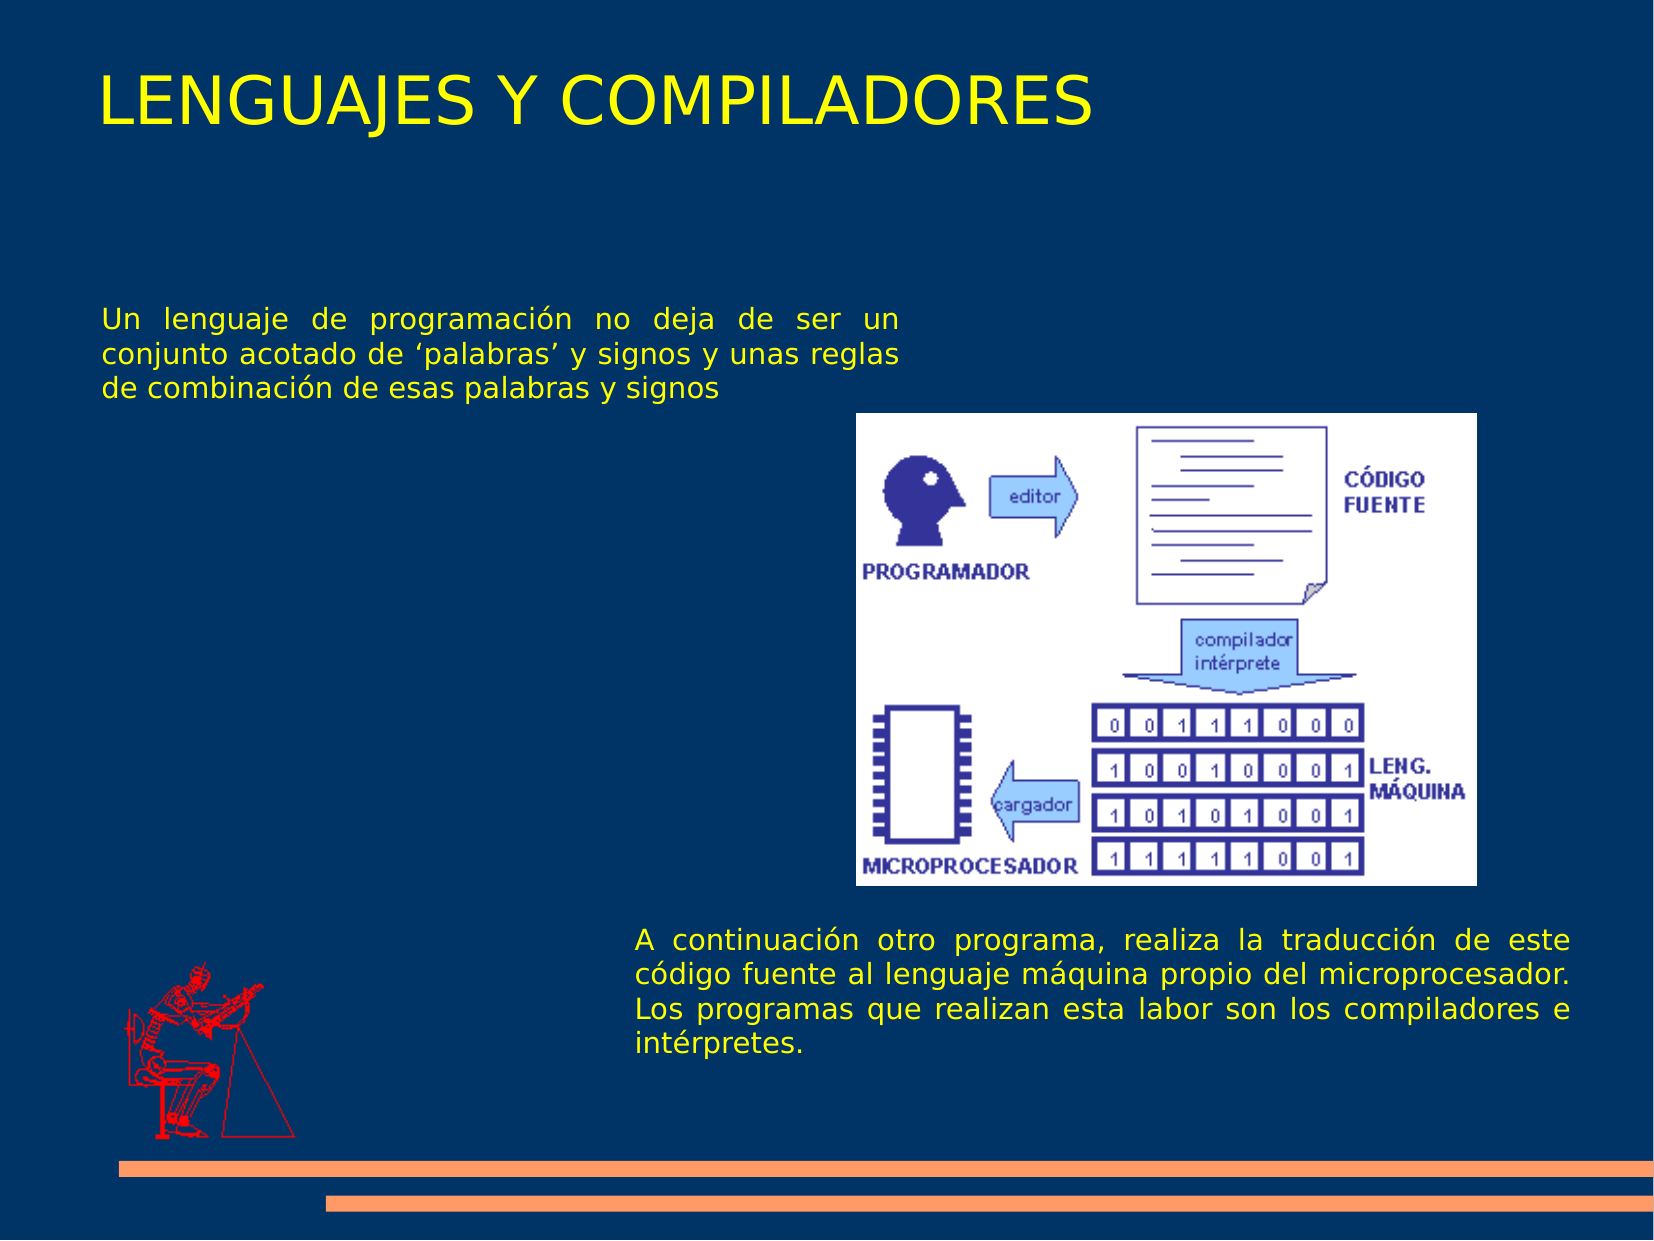

LENGUAJES Y COMPILADORES
Un lenguaje de programación no deja de ser un conjunto acotado de ‘palabras’ y signos y unas reglas de combinación de esas palabras y signos
A continuación otro programa, realiza la traducción de este código fuente al lenguaje máquina propio del microprocesador. Los programas que realizan esta labor son los compiladores e intérpretes.